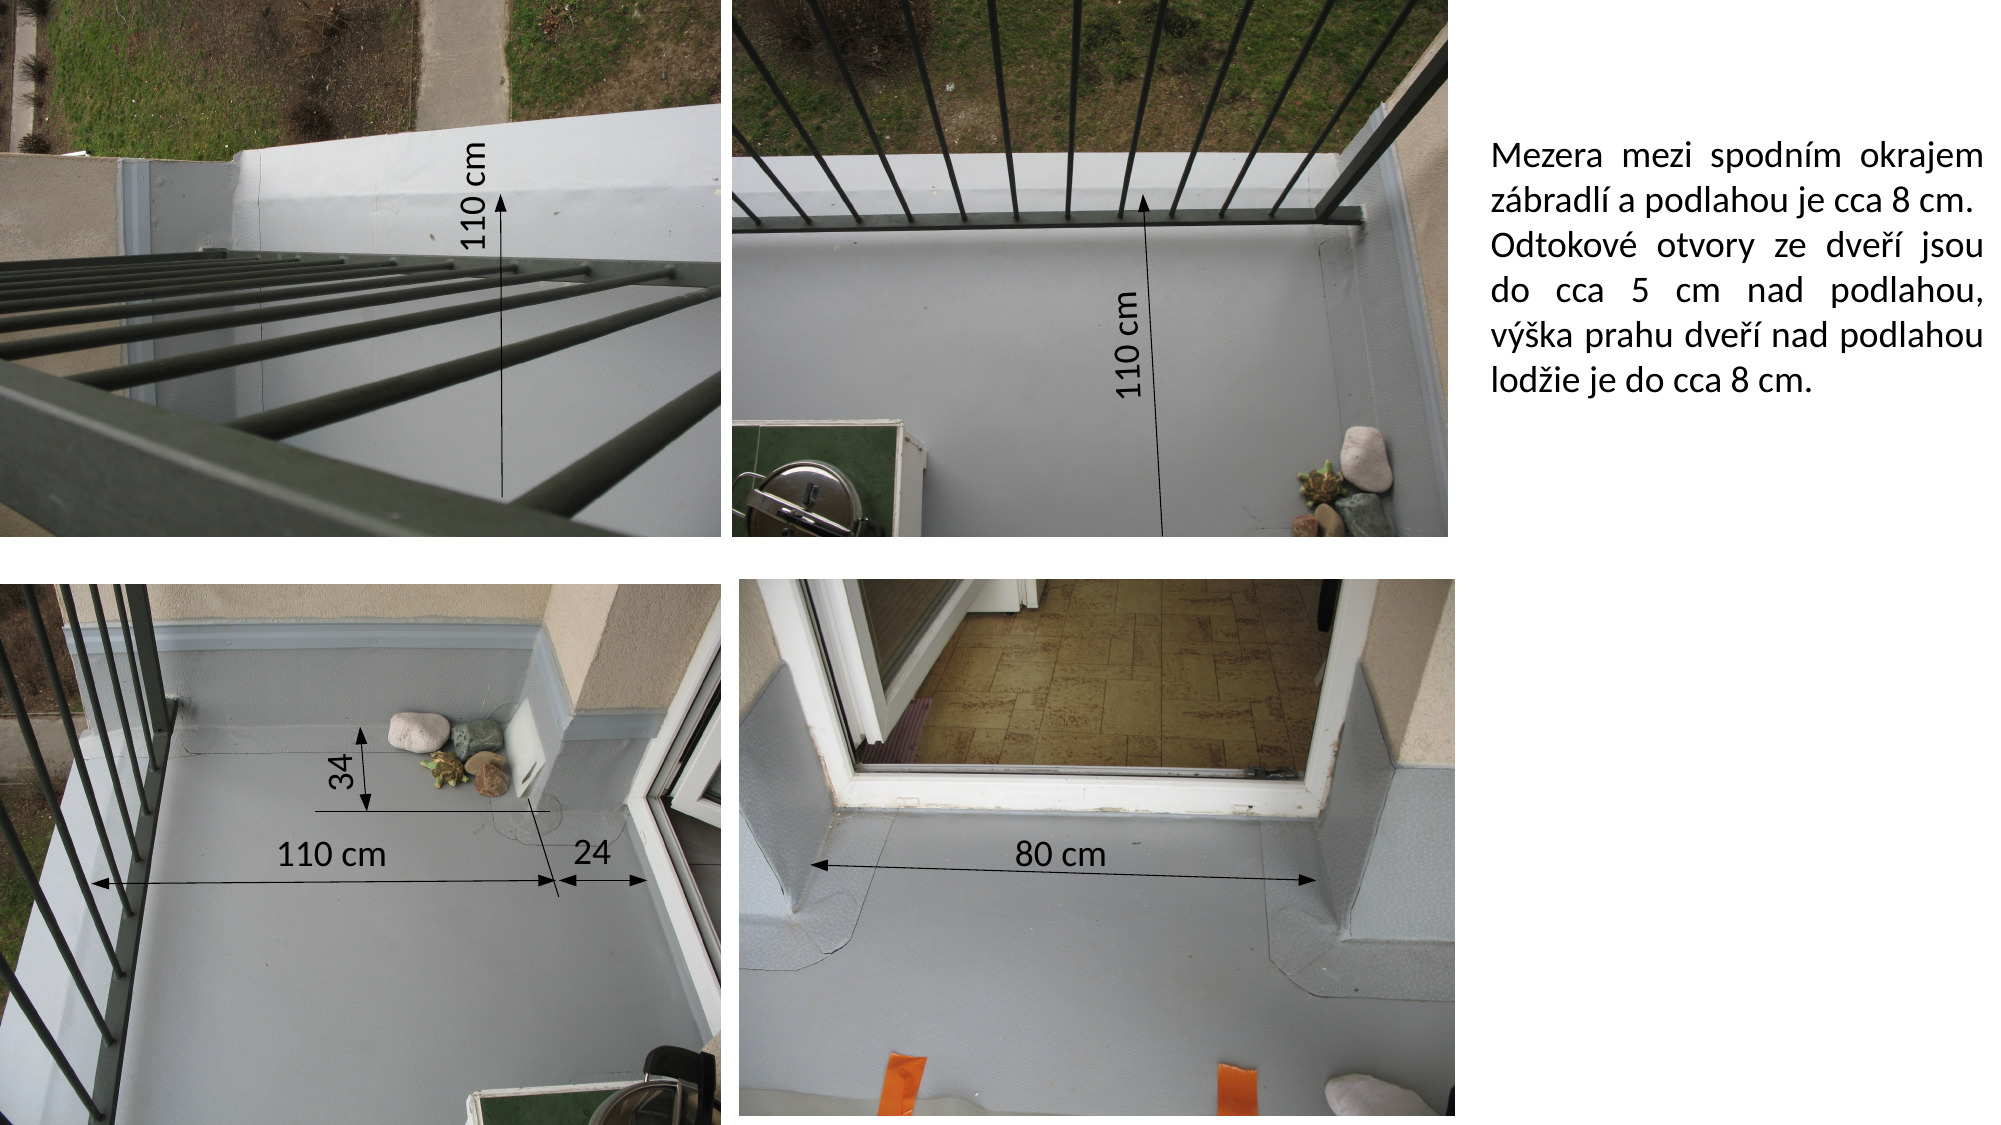

Mezera mezi spodním okrajem zábradlí a podlahou je cca 8 cm.
Odtokové otvory ze dveří jsou do cca 5 cm nad podlahou, výška prahu dveří nad podlahou lodžie je do cca 8 cm.
110 cm
110 cm
34
24
80 cm
110 cm